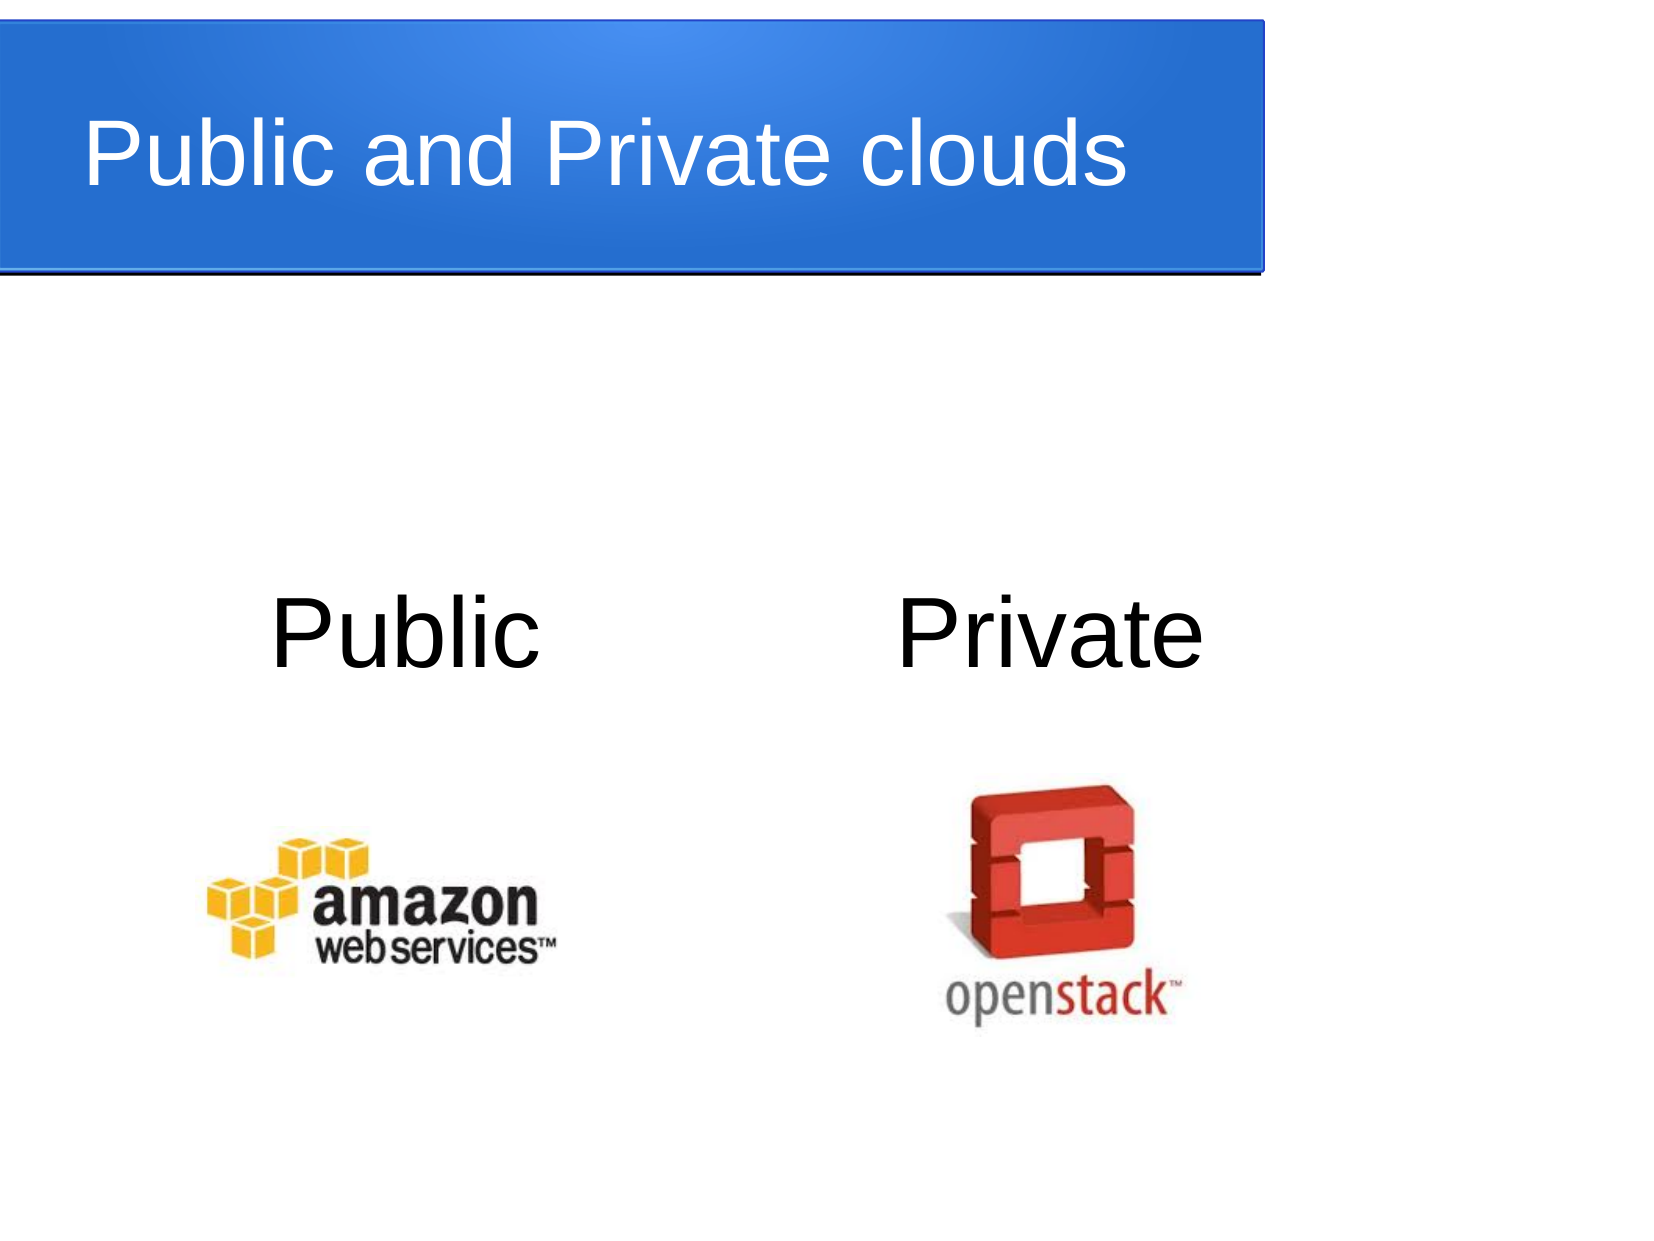

# Public and Private clouds
Public
Private